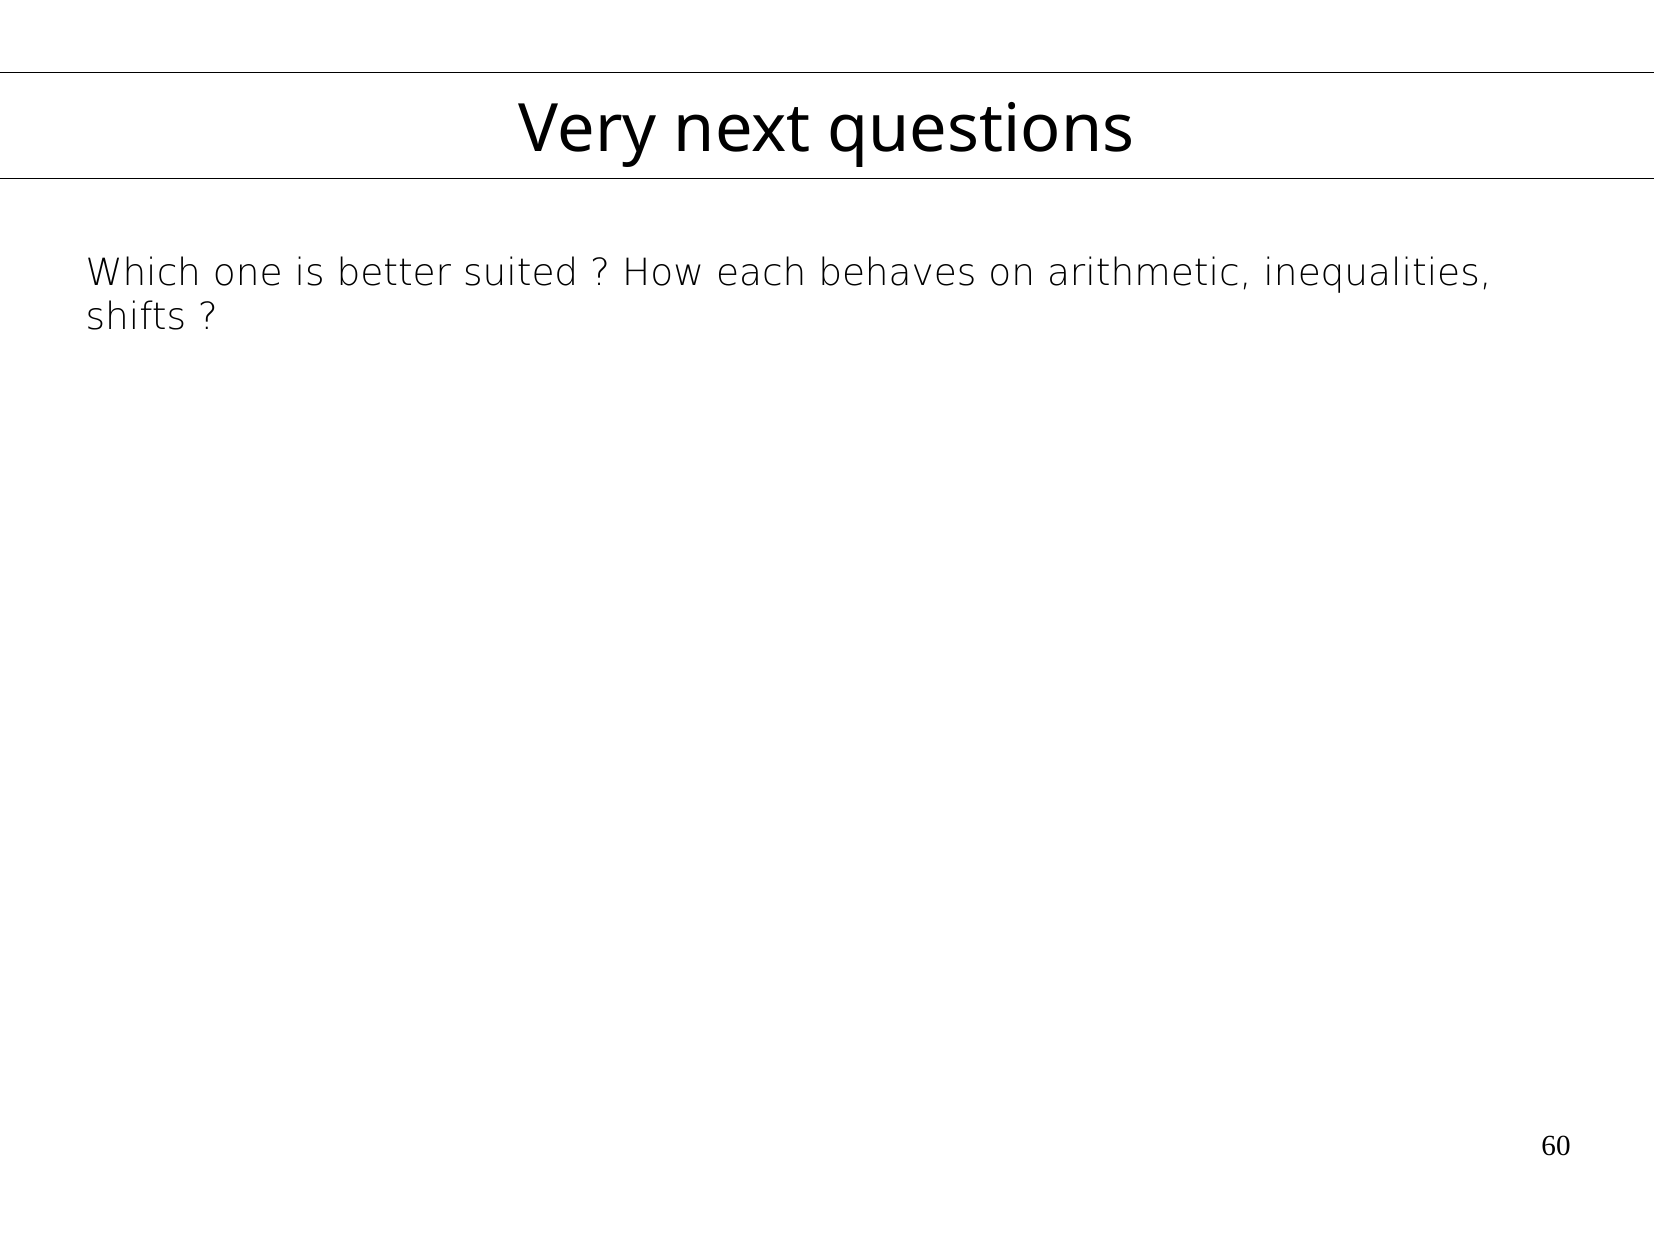

⋈⊕⋁⋀⇒∣≪≫∈
Very next questions
Which one is better suited ? How each behaves on arithmetic, inequalities, shifts ?
60